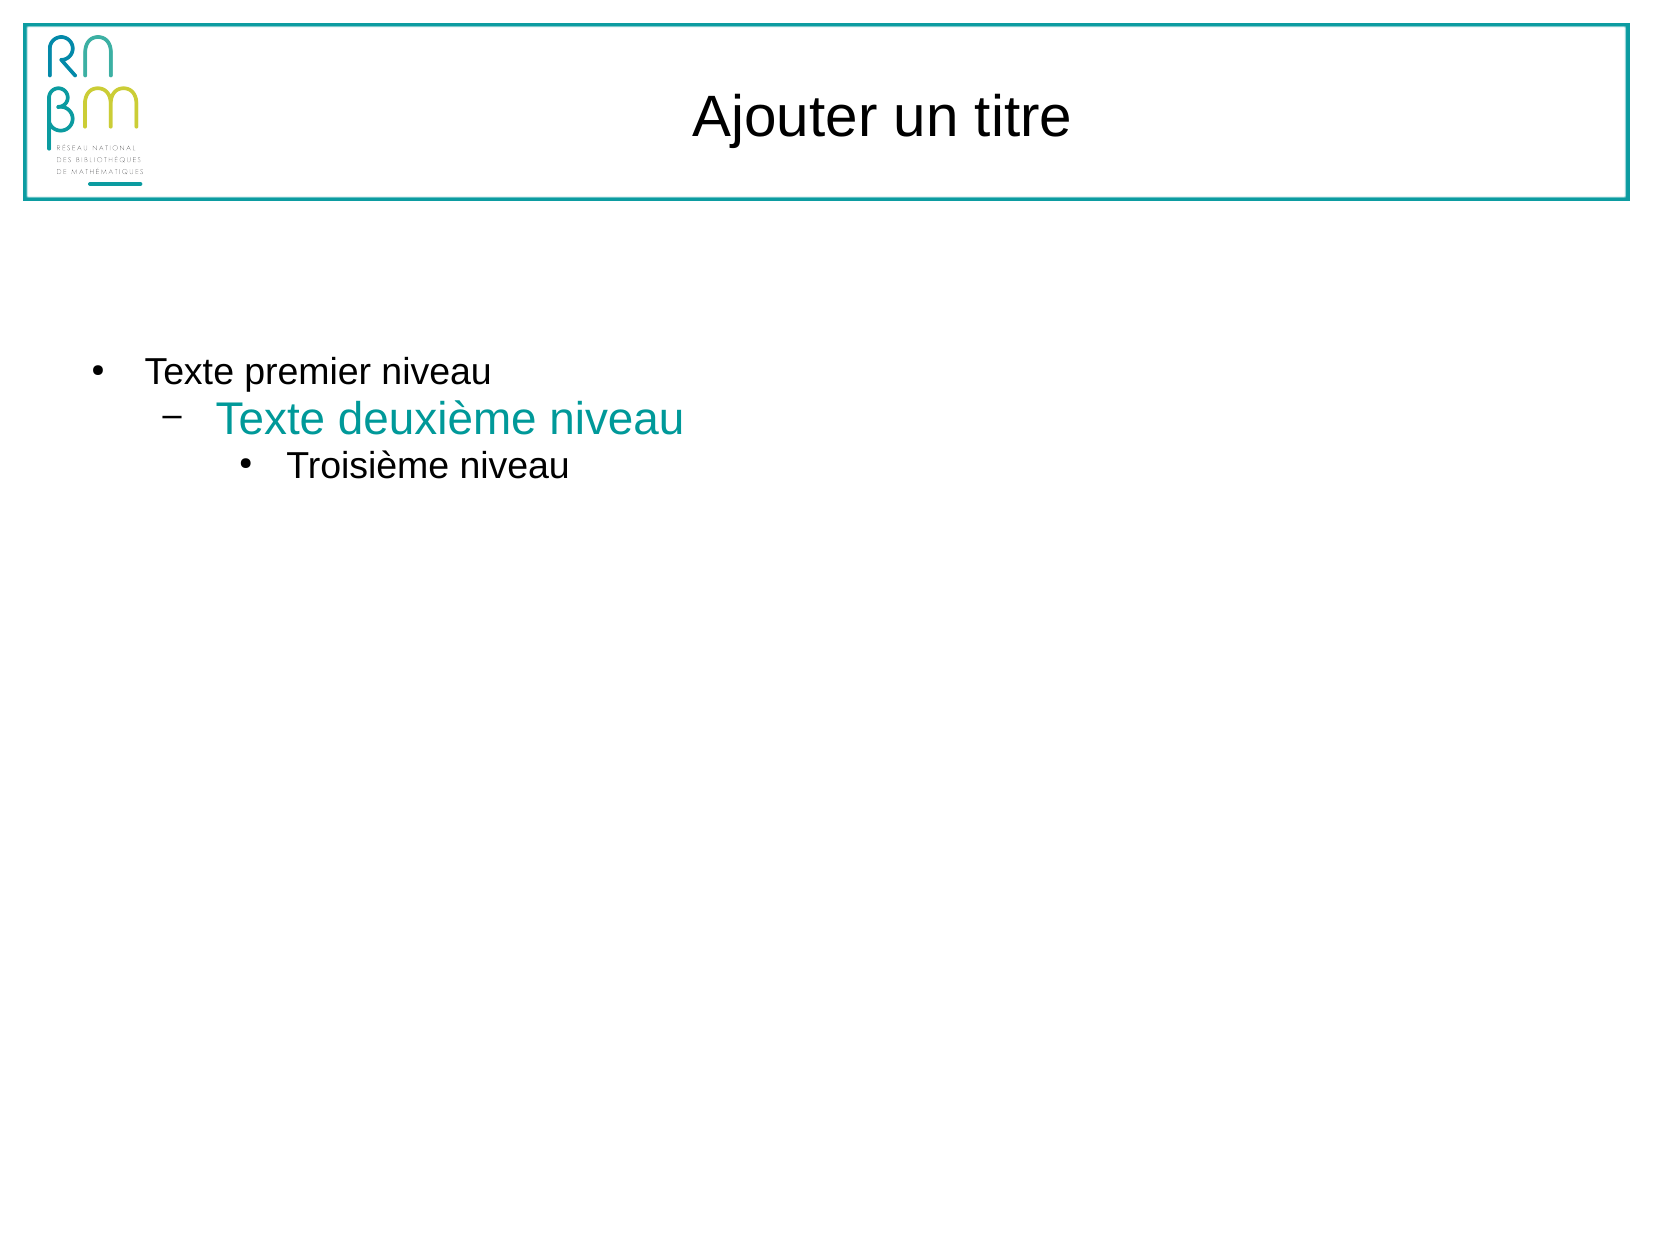

# Ajouter un titre
Texte premier niveau
Texte deuxième niveau
Troisième niveau